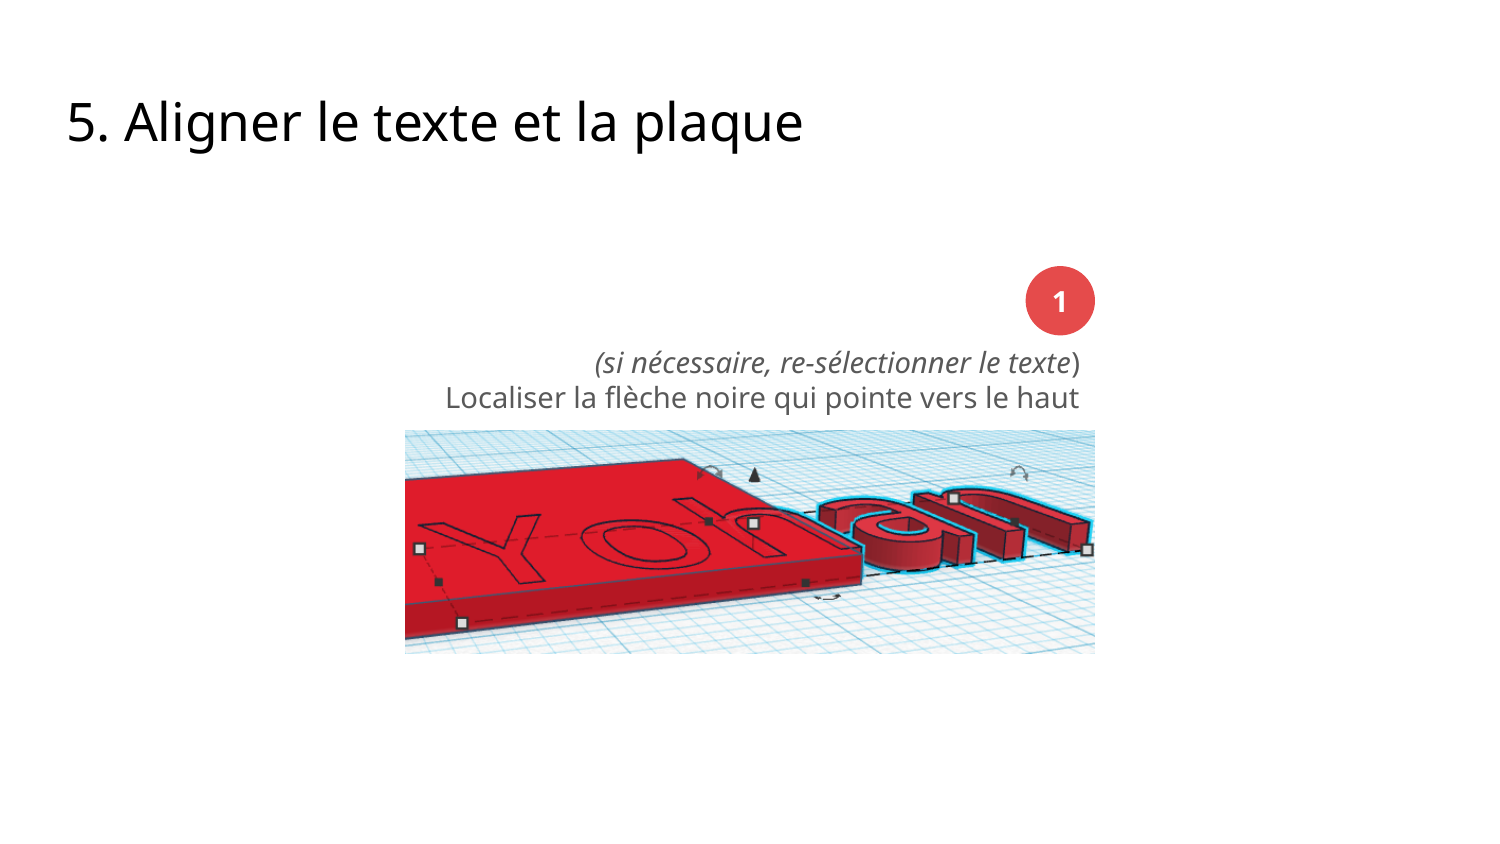

# 5. Aligner le texte et la plaque
1
(si nécessaire, re-sélectionner le texte)
Localiser la flèche noire qui pointe vers le haut